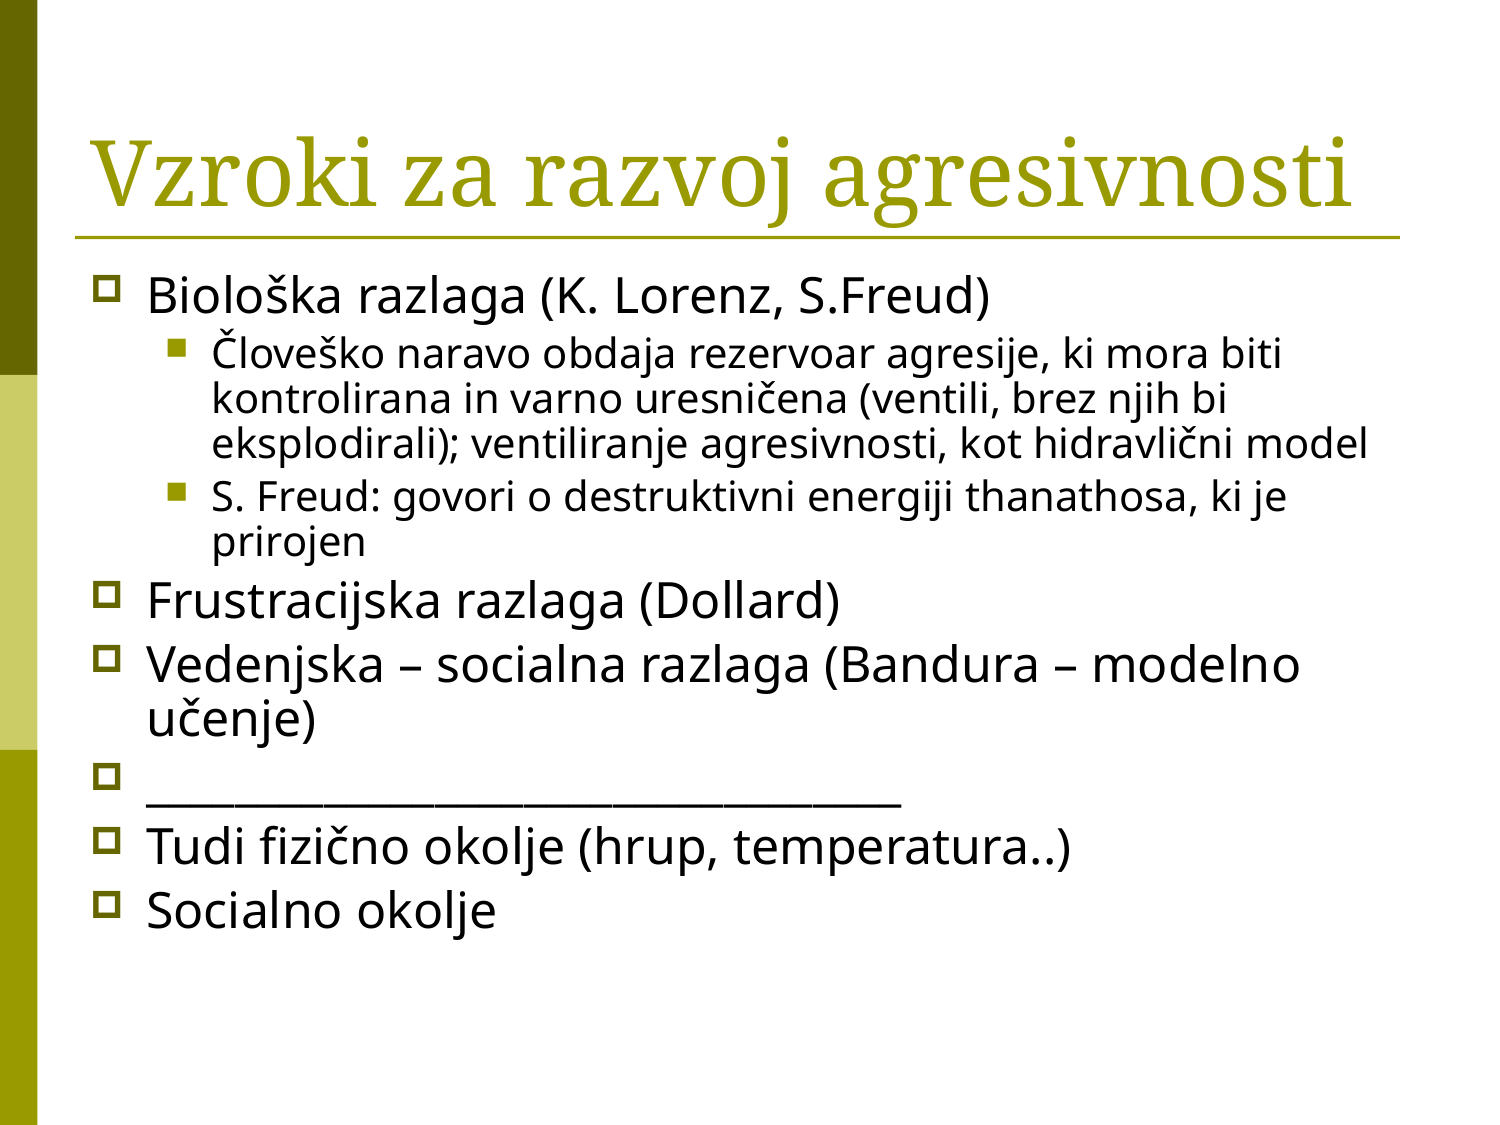

# Vzroki za razvoj agresivnosti
Biološka razlaga (K. Lorenz, S.Freud)
Človeško naravo obdaja rezervoar agresije, ki mora biti kontrolirana in varno uresničena (ventili, brez njih bi eksplodirali); ventiliranje agresivnosti, kot hidravlični model
S. Freud: govori o destruktivni energiji thanathosa, ki je prirojen
Frustracijska razlaga (Dollard)
Vedenjska – socialna razlaga (Bandura – modelno učenje)
__________________________________
Tudi fizično okolje (hrup, temperatura..)
Socialno okolje